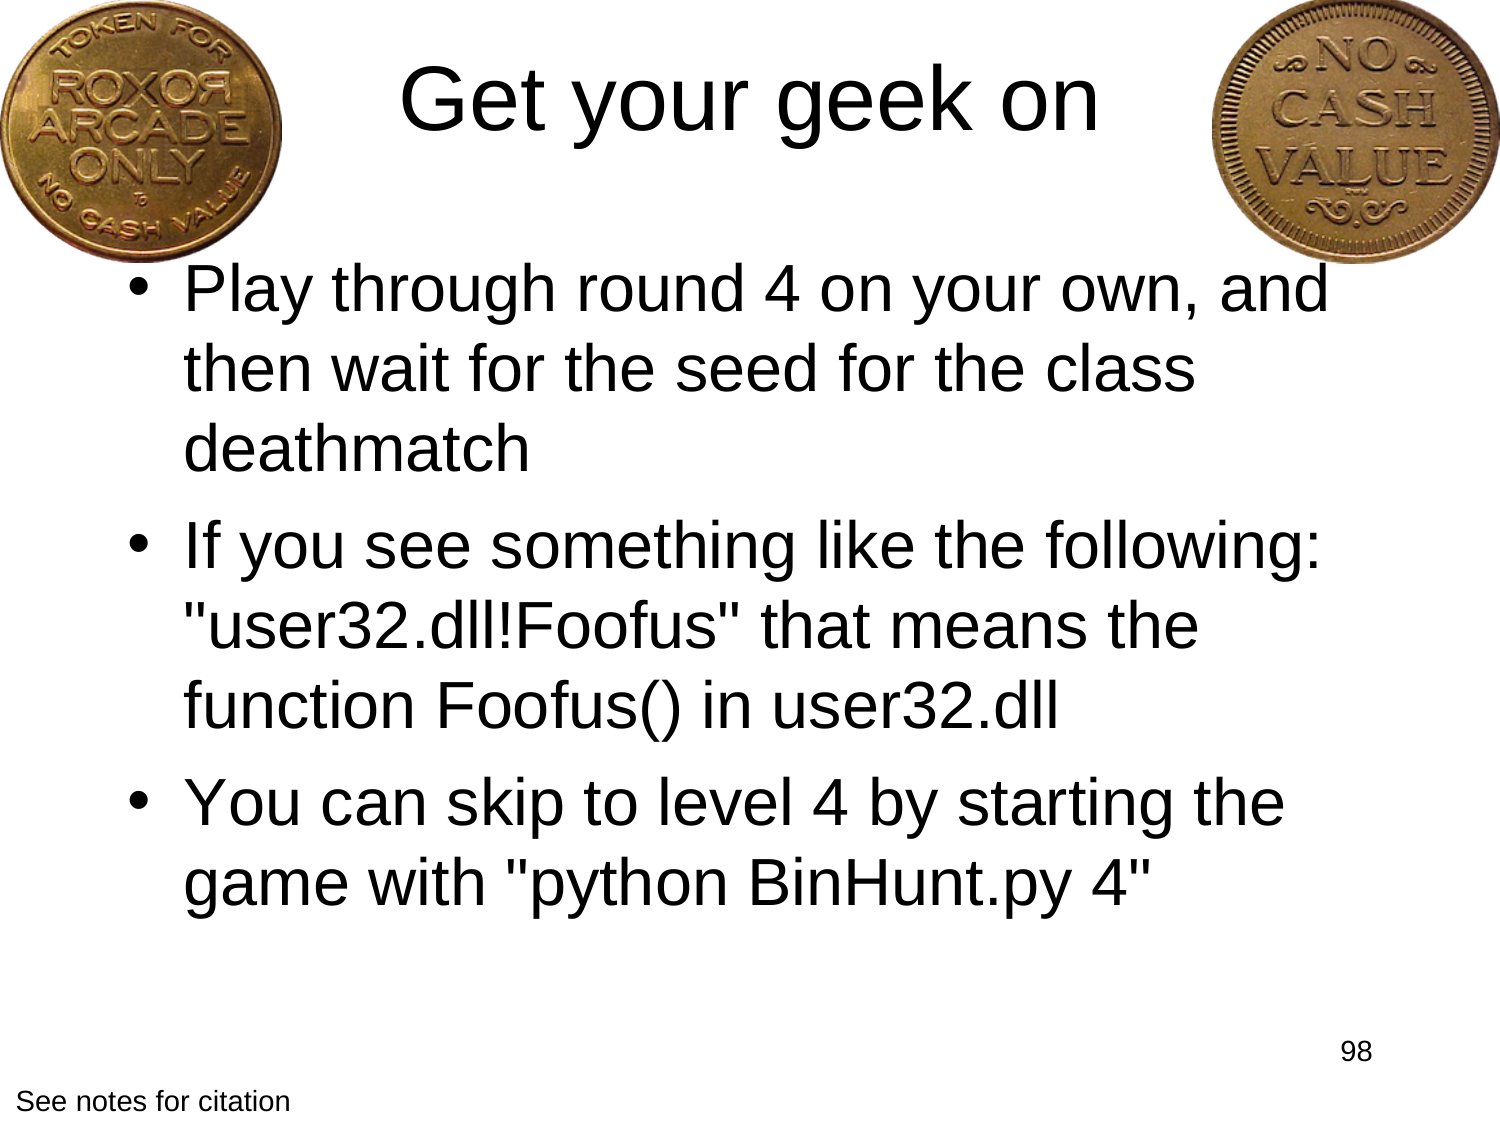

# Get your geek on
Play through round 4 on your own, and then wait for the seed for the class deathmatch
If you see something like the following: "user32.dll!Foofus" that means the function Foofus() in user32.dll
You can skip to level 4 by starting the game with "python BinHunt.py 4"
See notes for citation